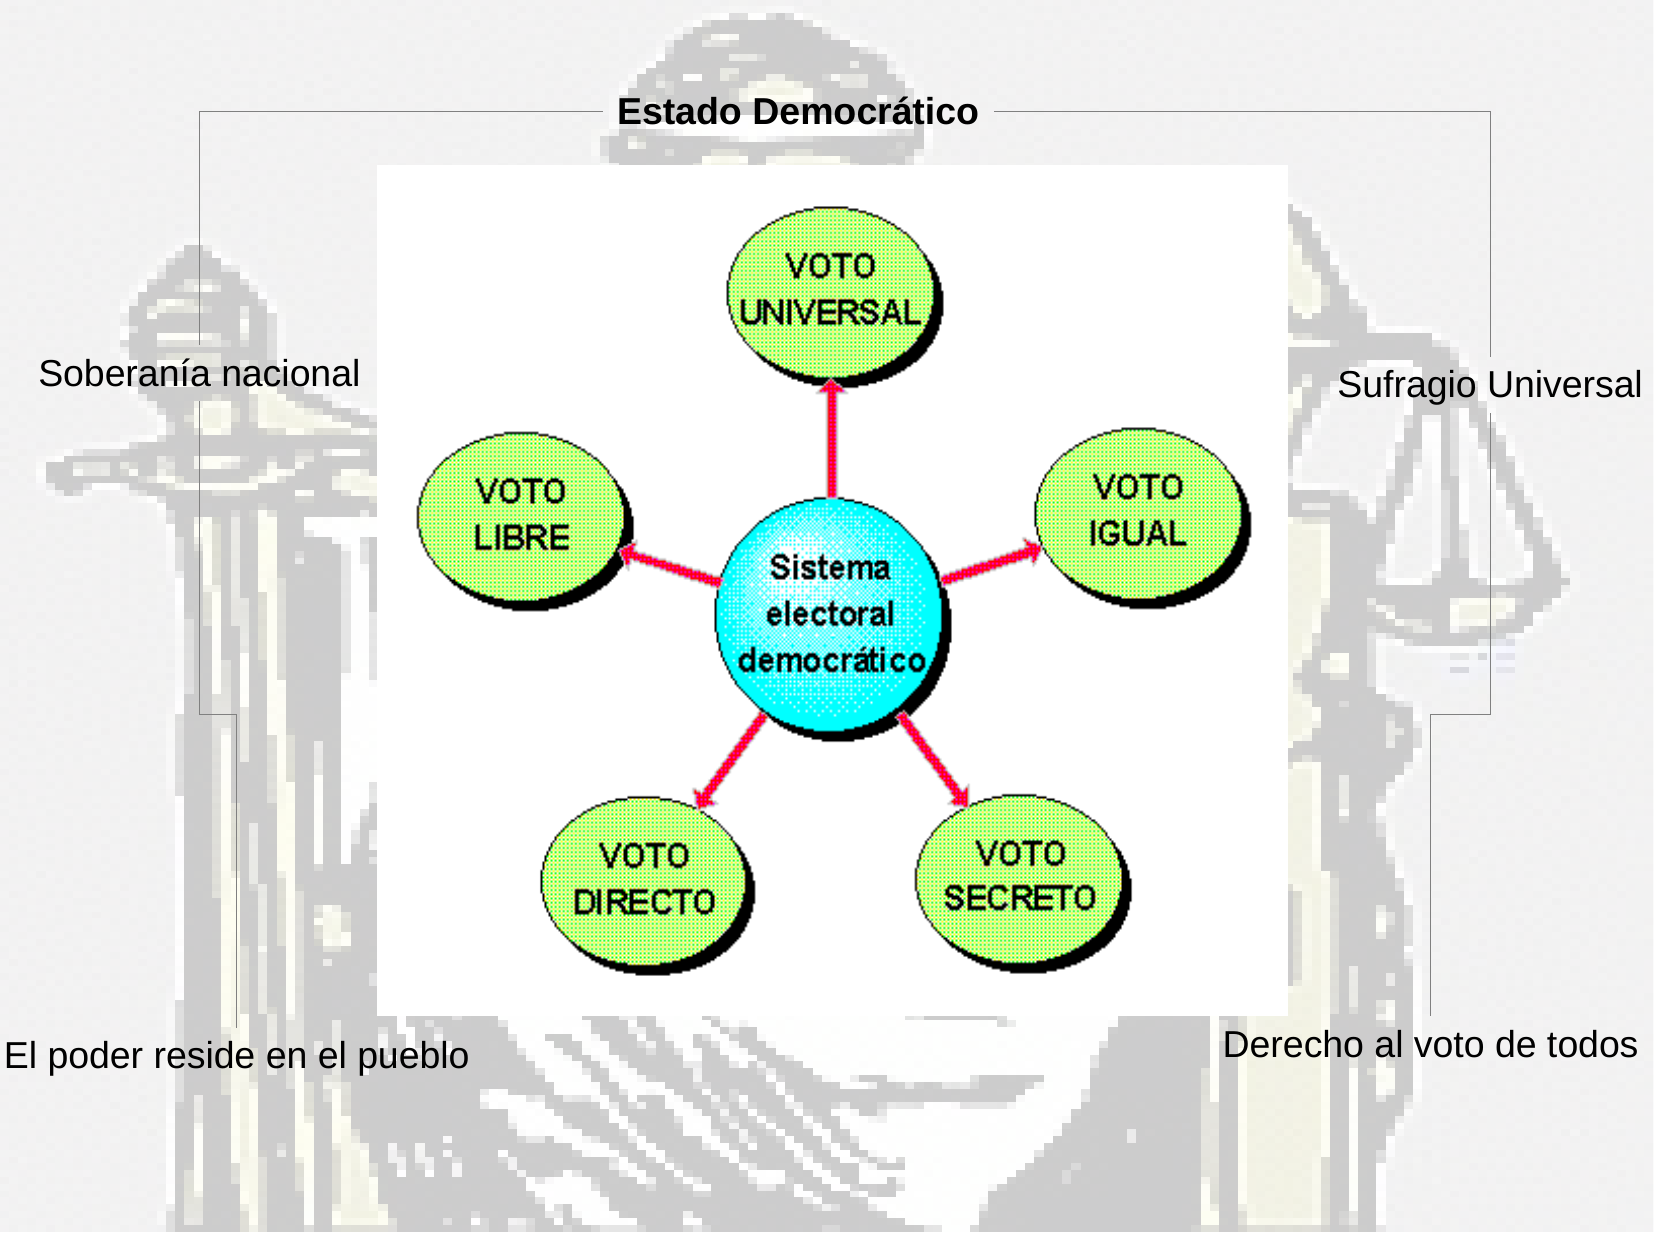

Estado Democrático
Soberanía nacional
Sufragio Universal
Derecho al voto de todos
El poder reside en el pueblo